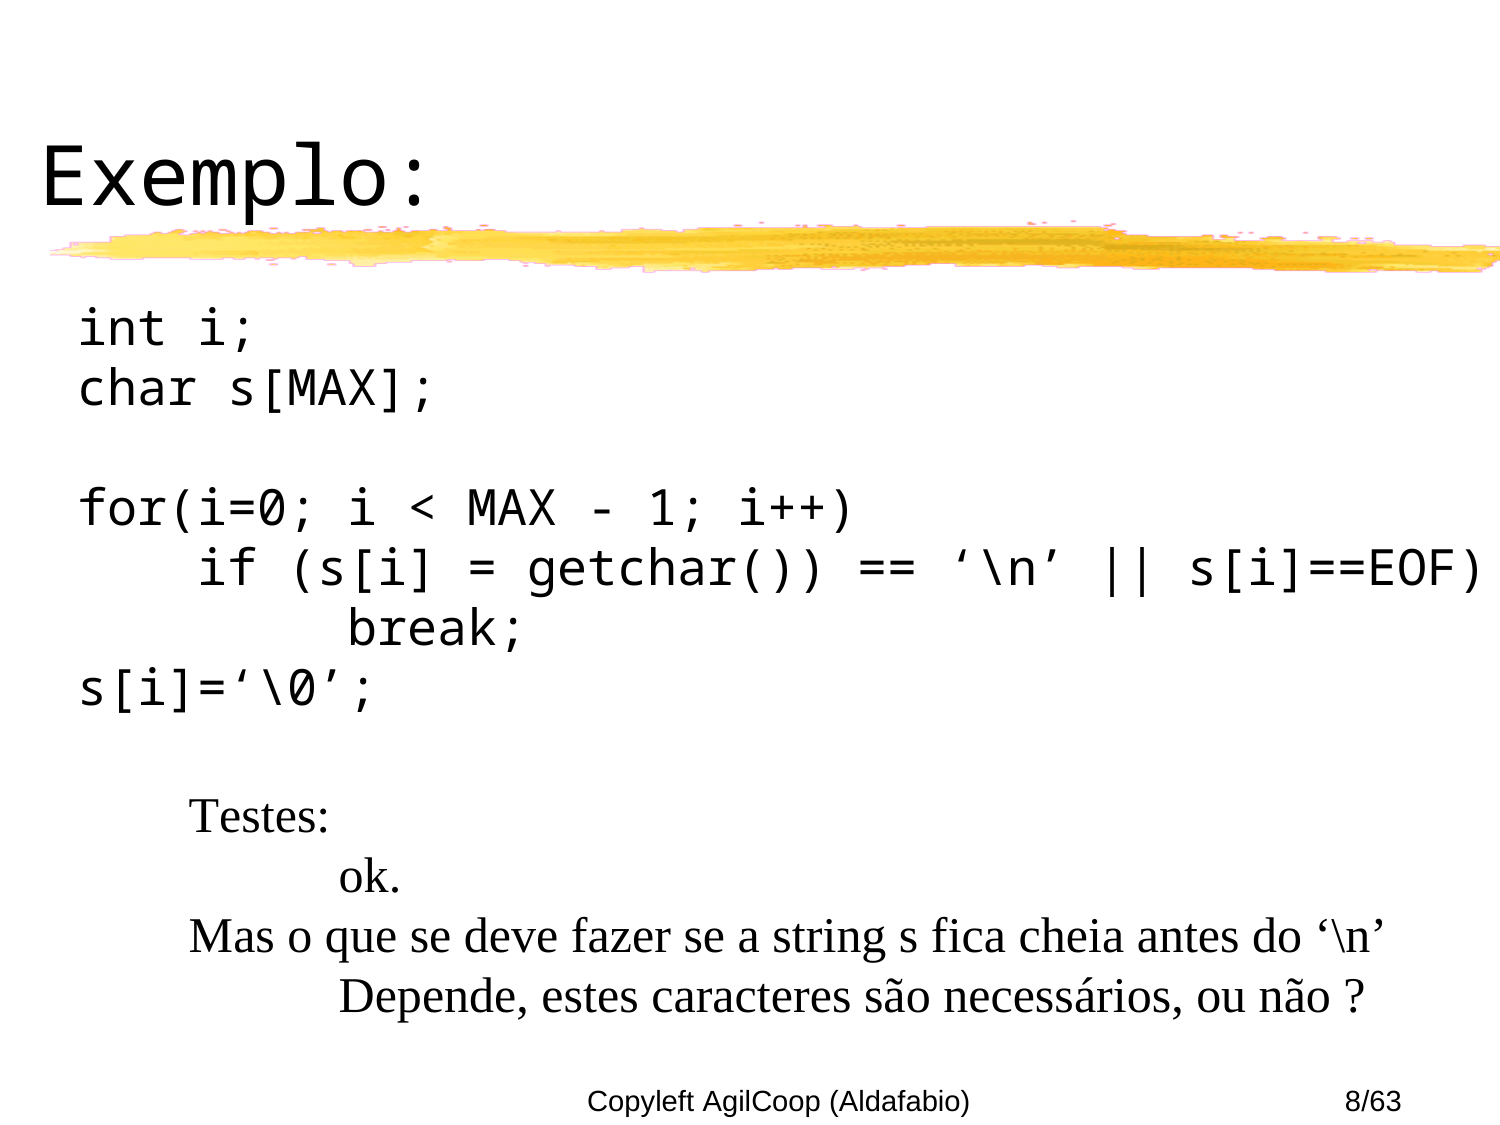

# Exemplo:
int i;
char s[MAX];
for(i=0; i < MAX - 1; i++)
 if (s[i] = getchar()) == ‘\n’ || s[i]==EOF)
 break;
s[i]=‘\0’;
Testes:
	ok.
Mas o que se deve fazer se a string s fica cheia antes do ‘\n’
	Depende, estes caracteres são necessários, ou não ?
8